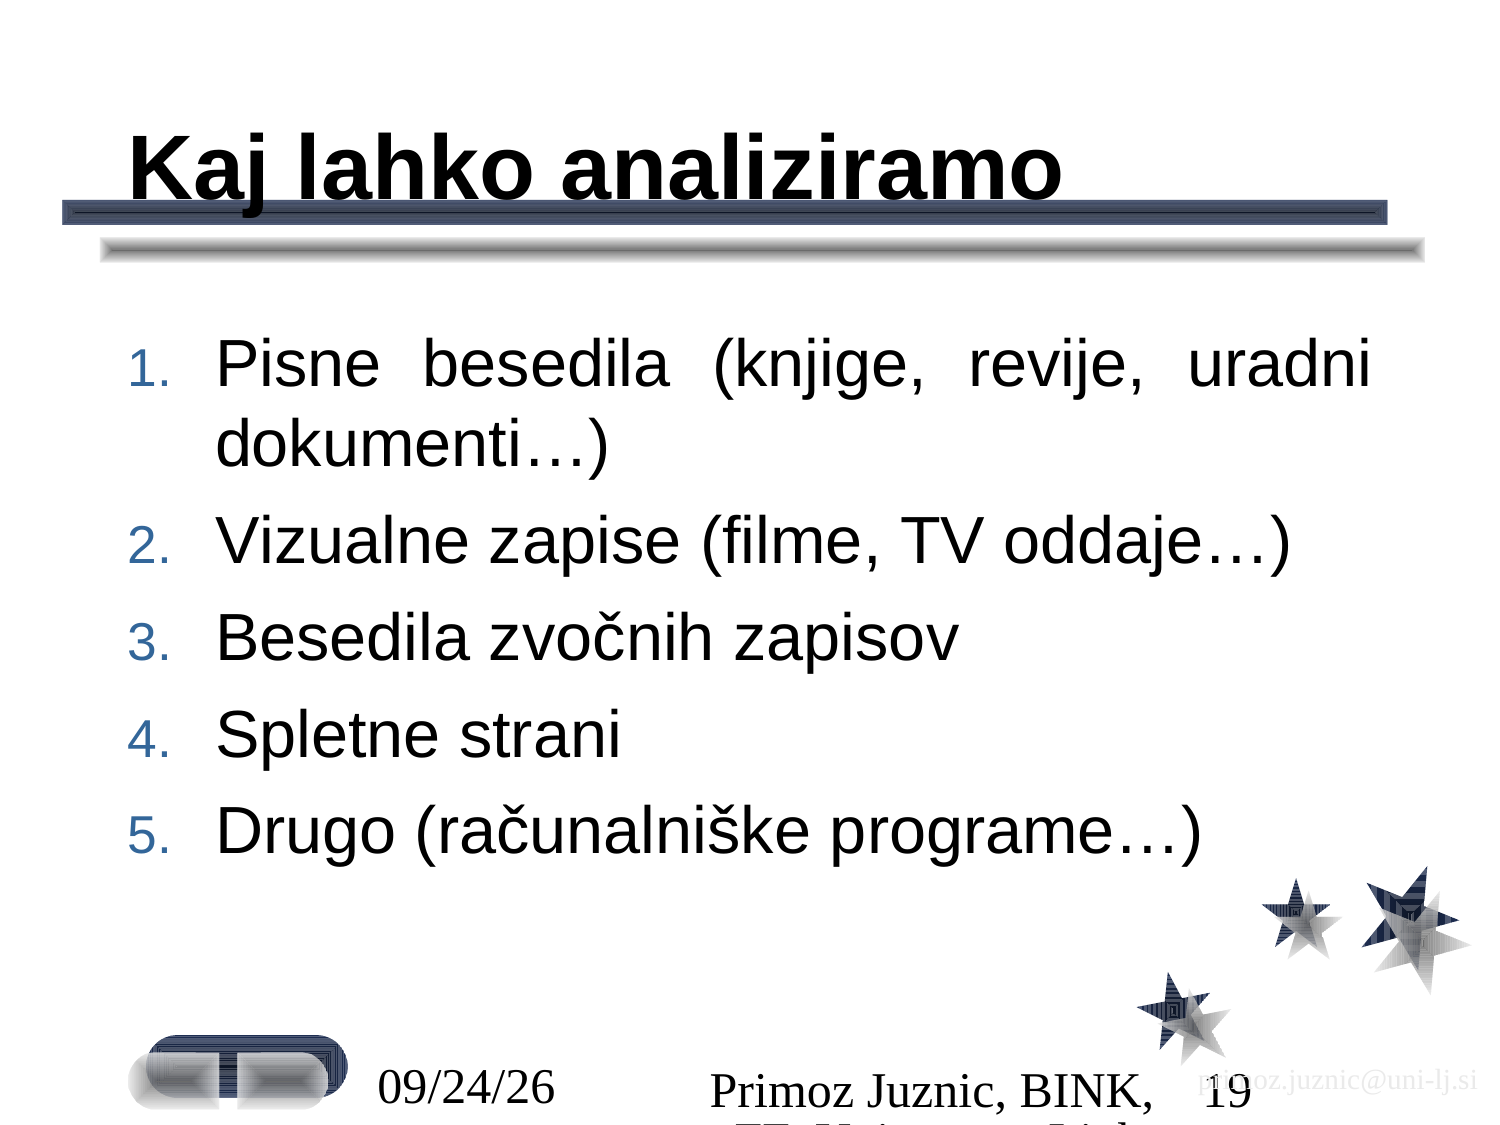

# Kaj lahko analiziramo
Pisne besedila (knjige, revije, uradni dokumenti…)
Vizualne zapise (filme, TV oddaje…)
Besedila zvočnih zapisov
Spletne strani
Drugo (računalniške programe…)
Primoz Juznic, BINK, FF, Univerza v Ljubljani
19